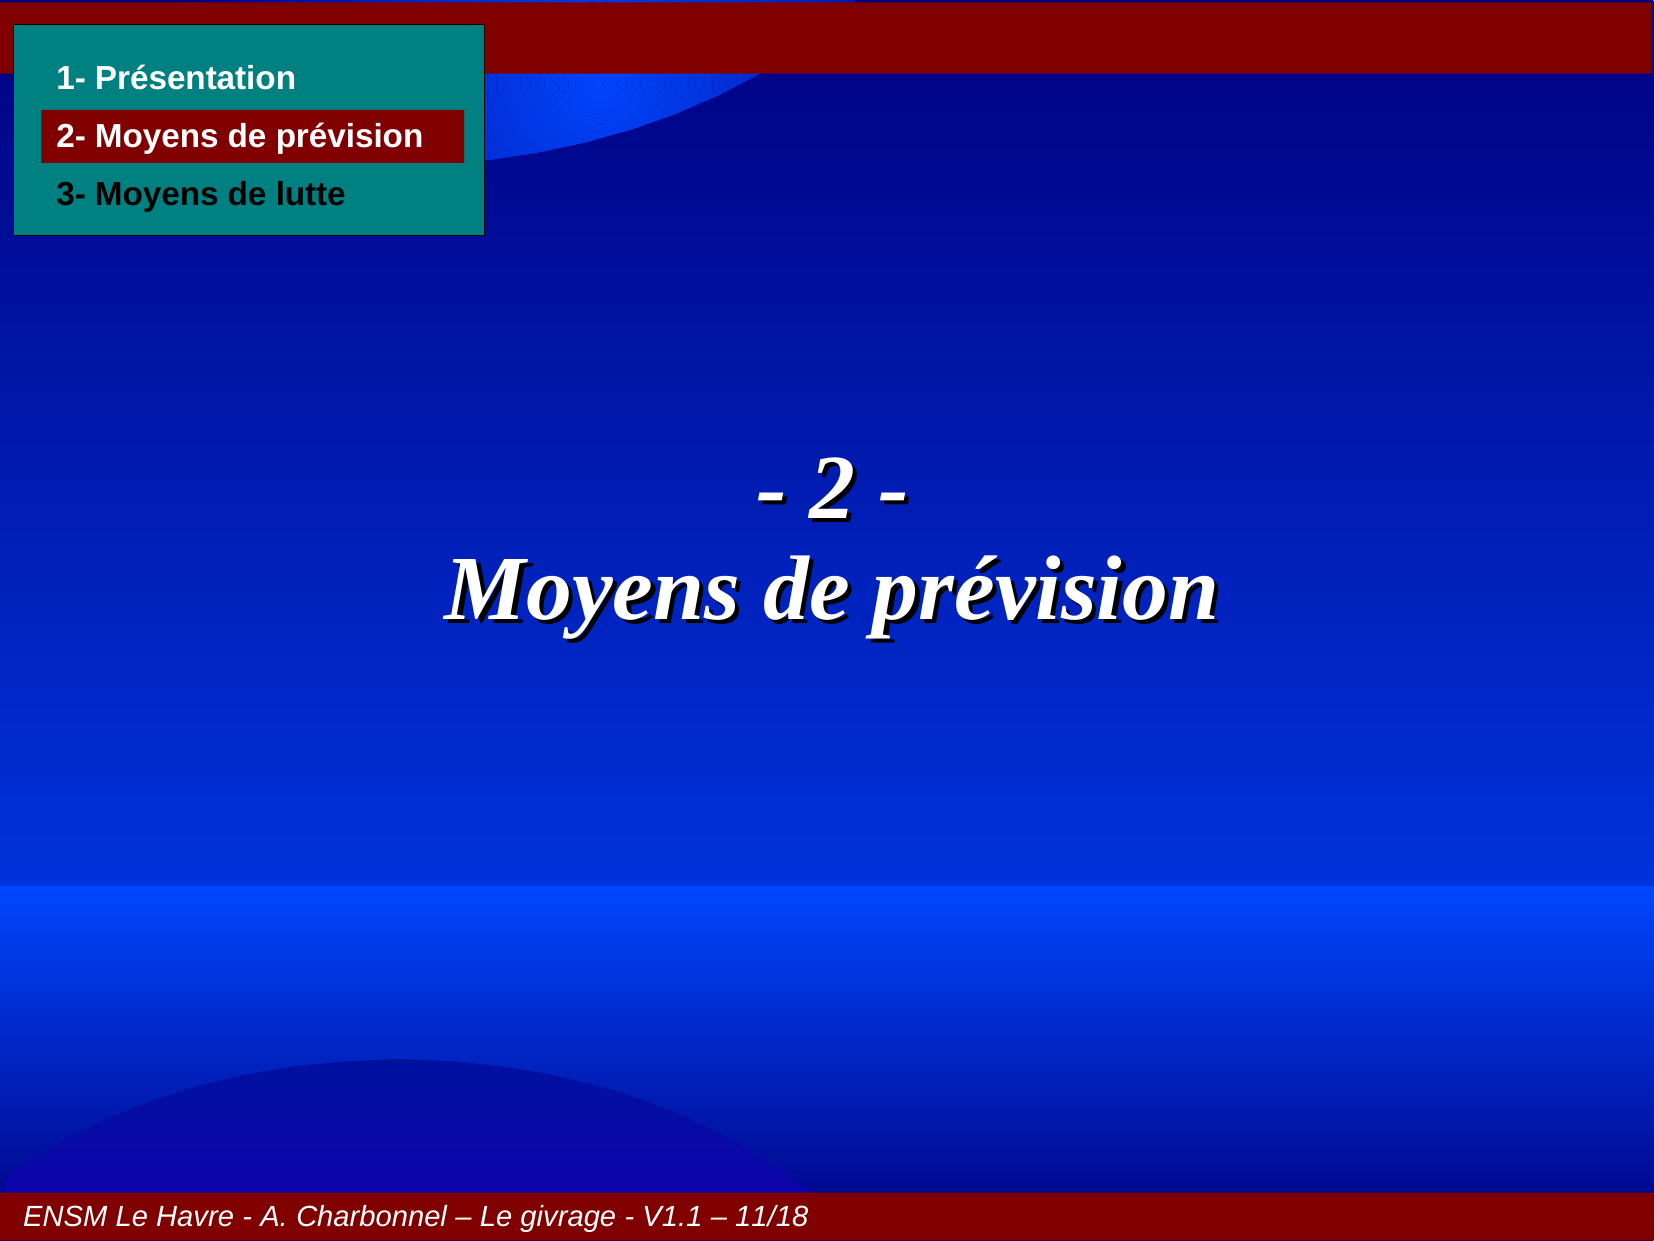

1- Présentation
2- Moyens de prévision
3- Moyens de lutte
# - 2 - Moyens de prévision
 ENSM Le Havre - A. Charbonnel – Le givrage - V1.1 – 11/18